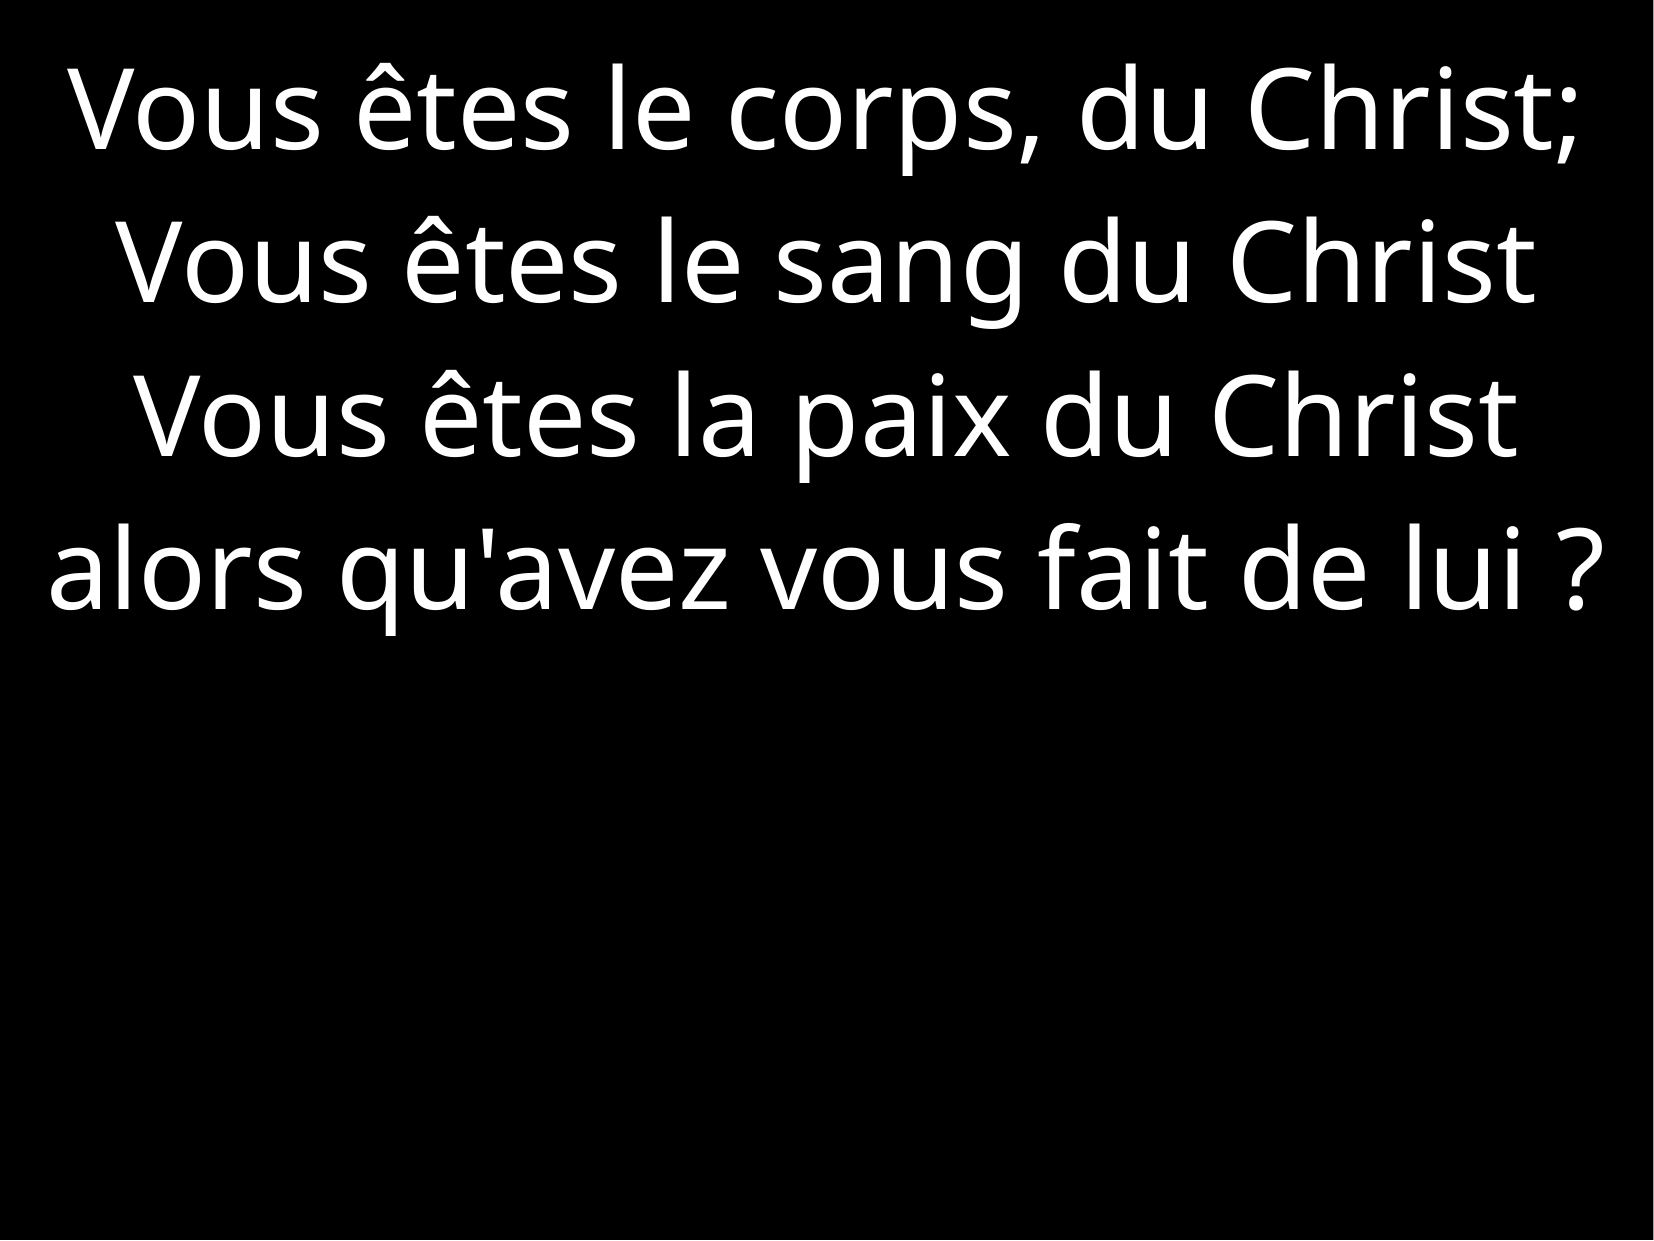

# Vous êtes le corps, du Christ;
Vous êtes le sang du Christ
Vous êtes la paix du Christ
alors qu'avez vous fait de lui ?